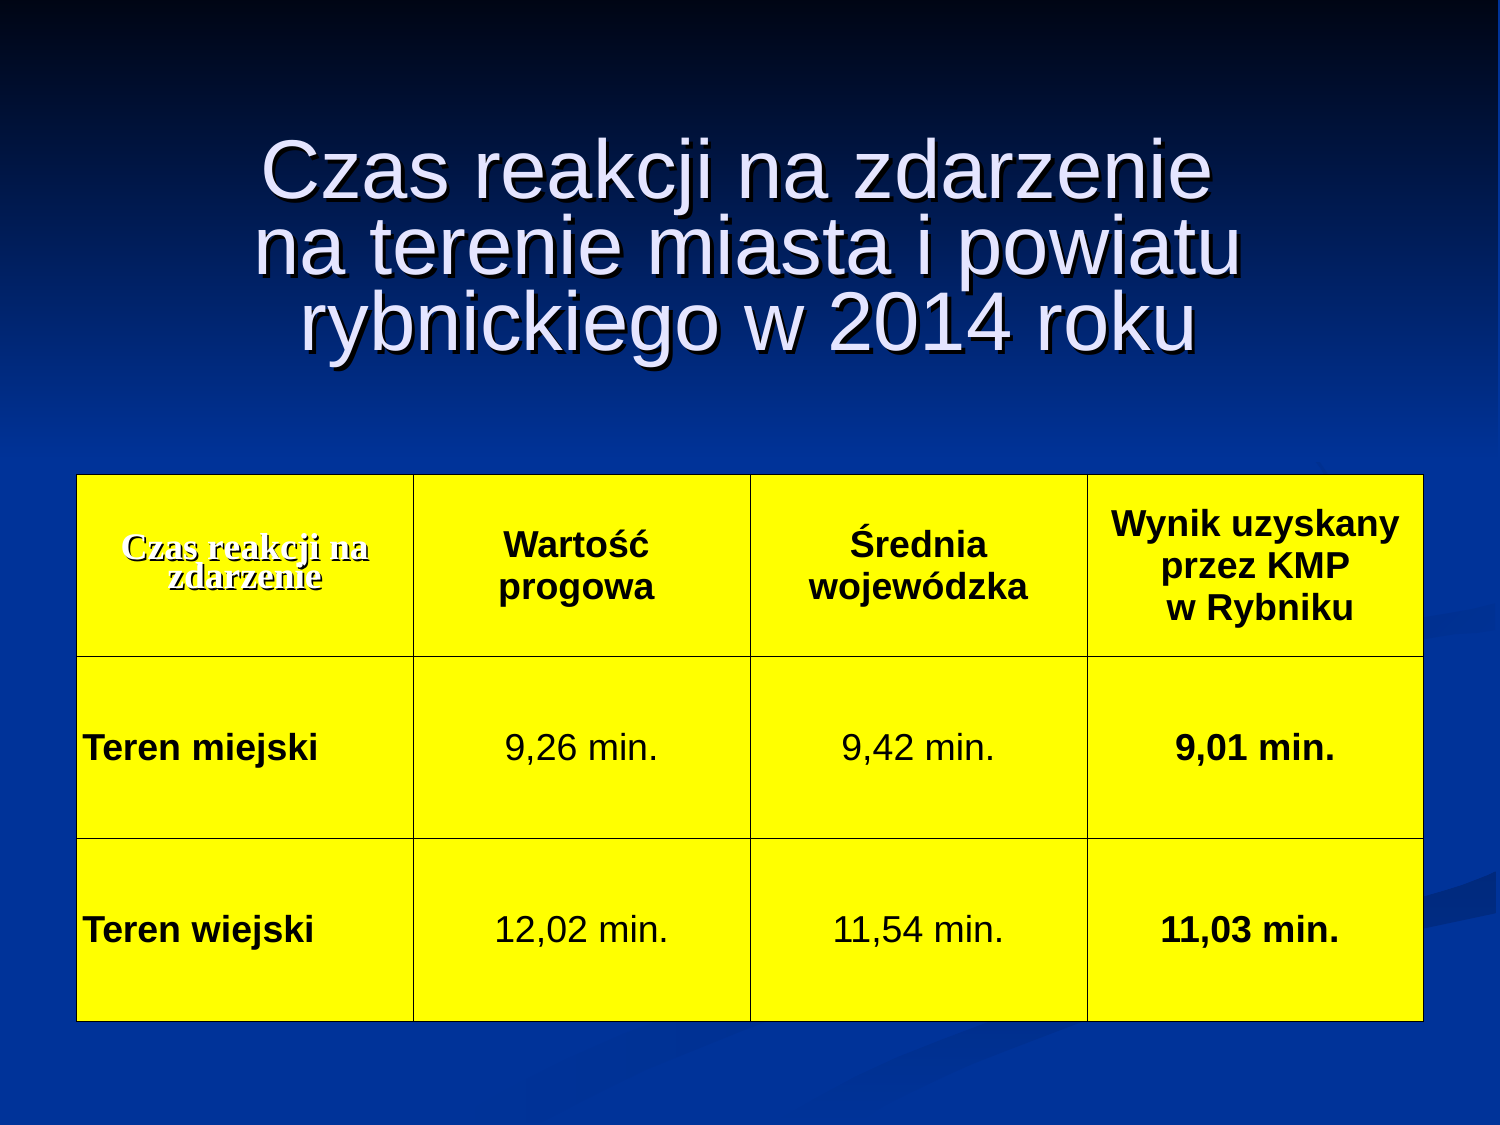

# Czas reakcji na zdarzenie na terenie miasta i powiatu rybnickiego w 2014 roku
| Czas reakcji na zdarzenie | Wartość progowa | Średnia wojewódzka | Wynik uzyskany przez KMP w Rybniku |
| --- | --- | --- | --- |
| Teren miejski | 9,26 min. | 9,42 min. | 9,01 min. |
| Teren wiejski | 12,02 min. | 11,54 min. | 11,03 min. |